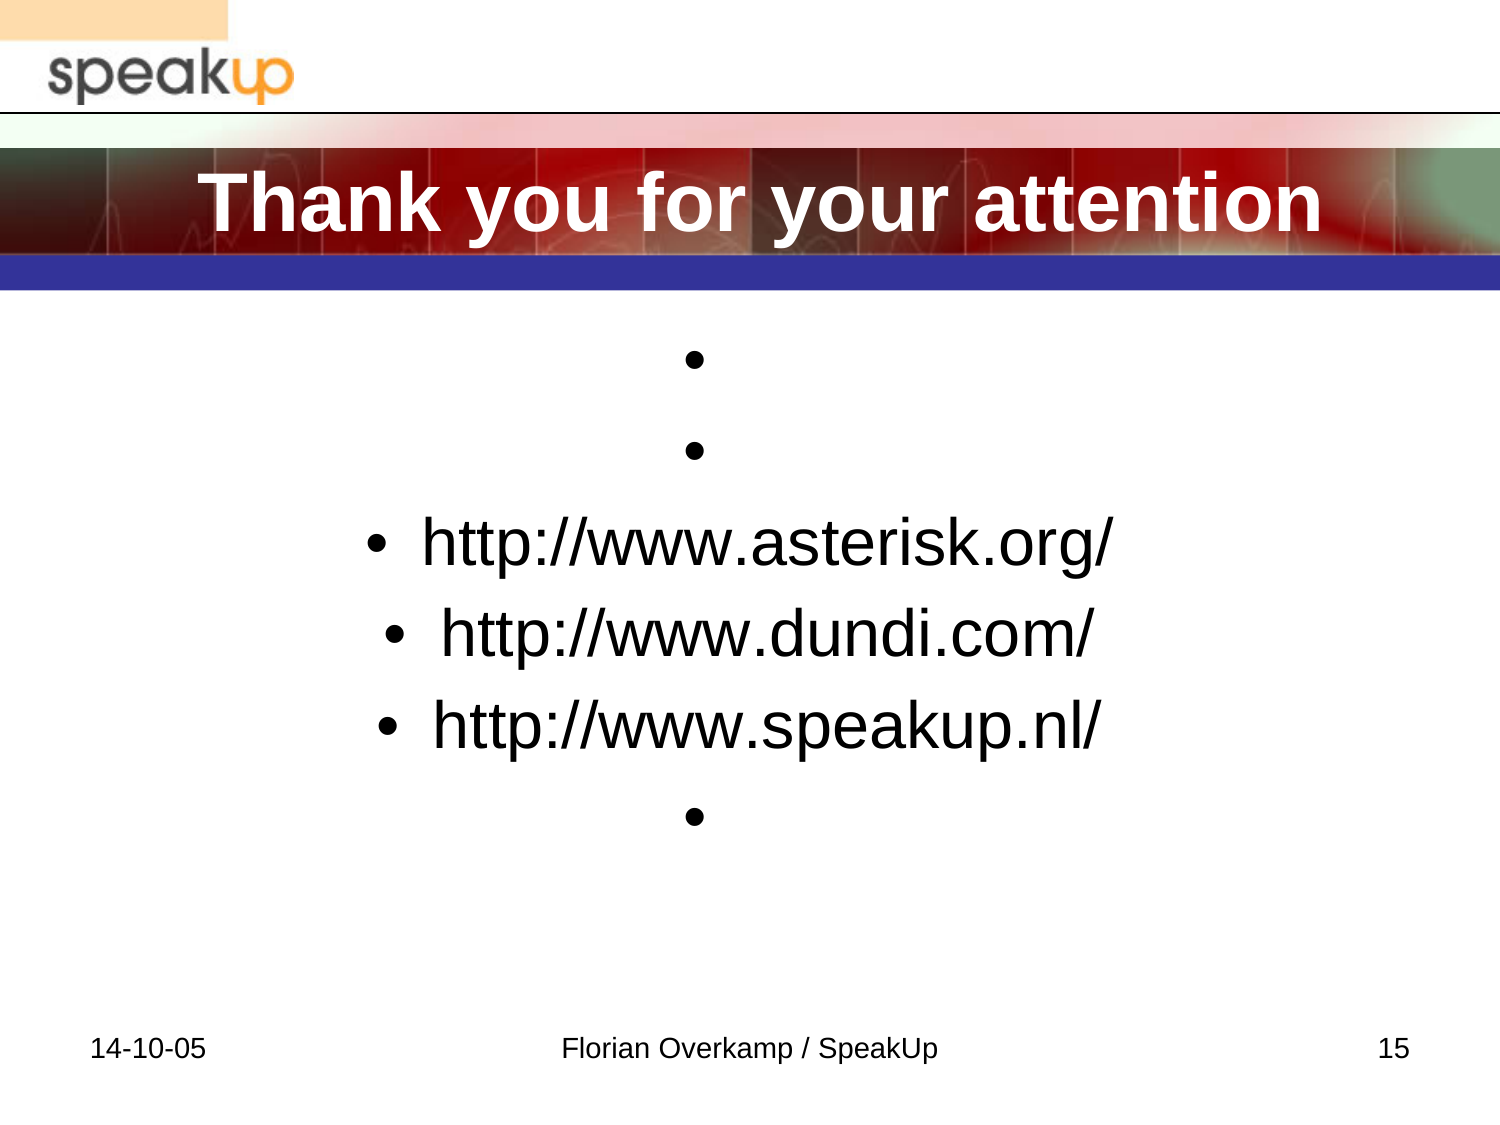

# Thank you for your attention
http://www.asterisk.org/
http://www.dundi.com/
http://www.speakup.nl/
Florian Overkamp / SpeakUp
15